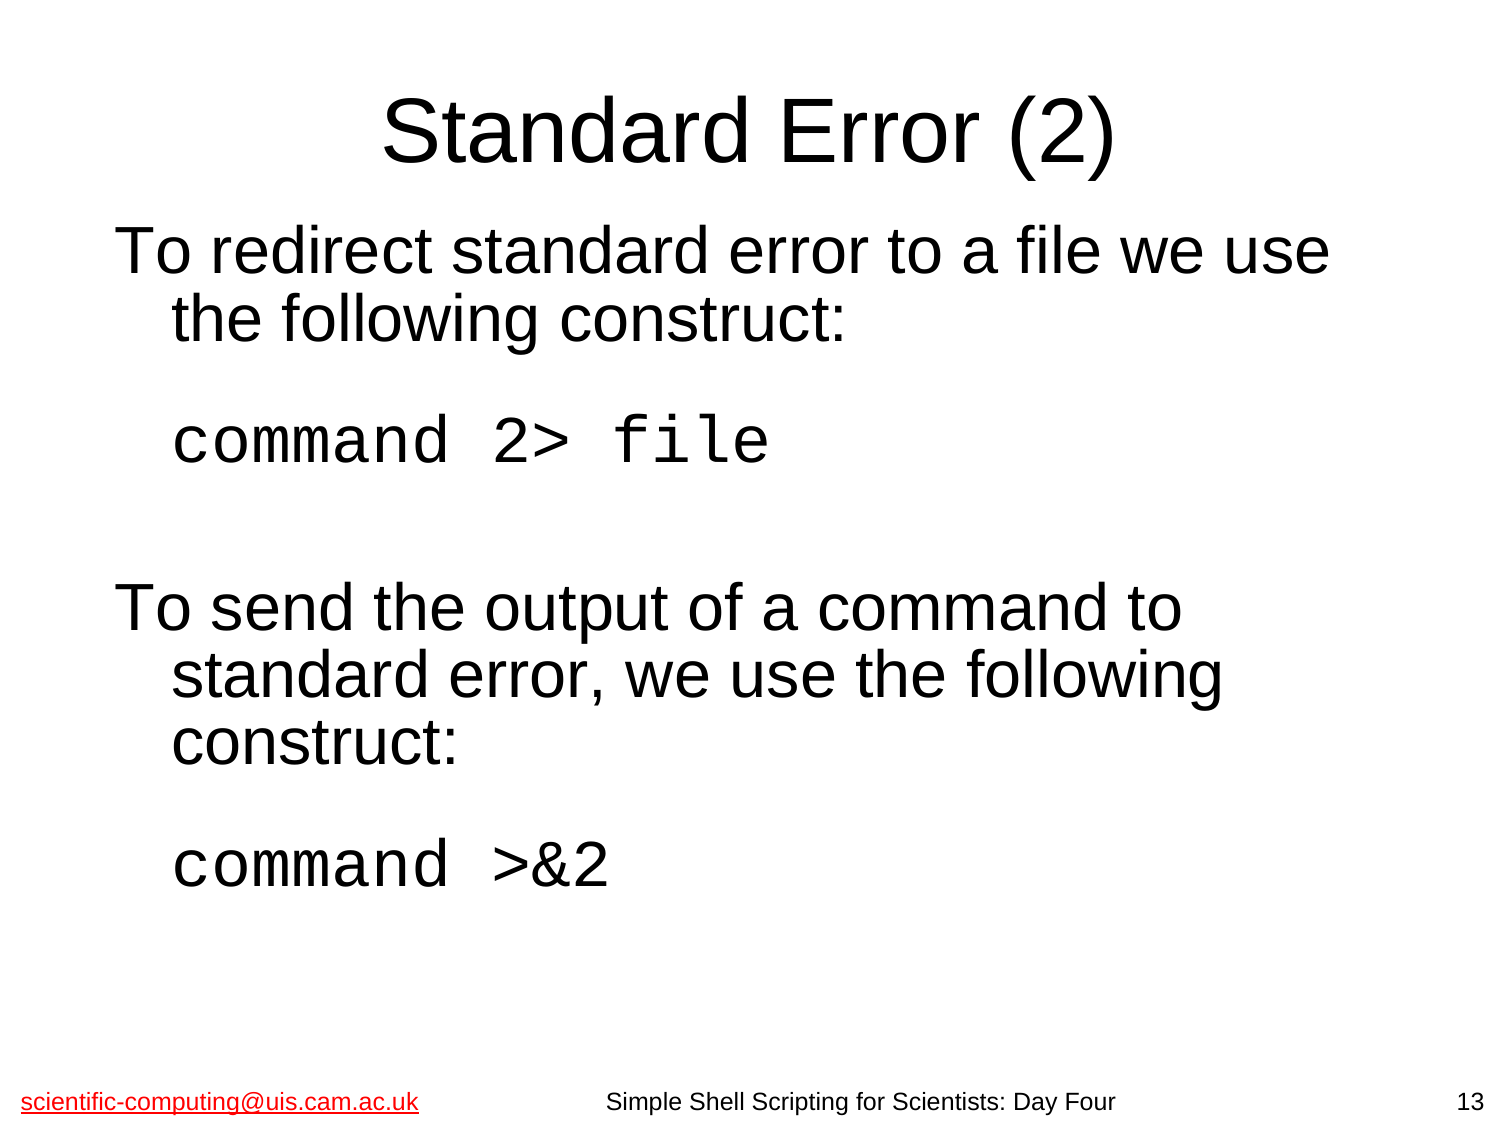

# Standard Error (2)
To redirect standard error to a file we use the following construct:
	command 2> file
To send the output of a command to standard error, we use the following construct:
	command >&2
escience-support@ucs.cam.ac.uk	Simple Shell Scripting for Scientists: Day Three
13